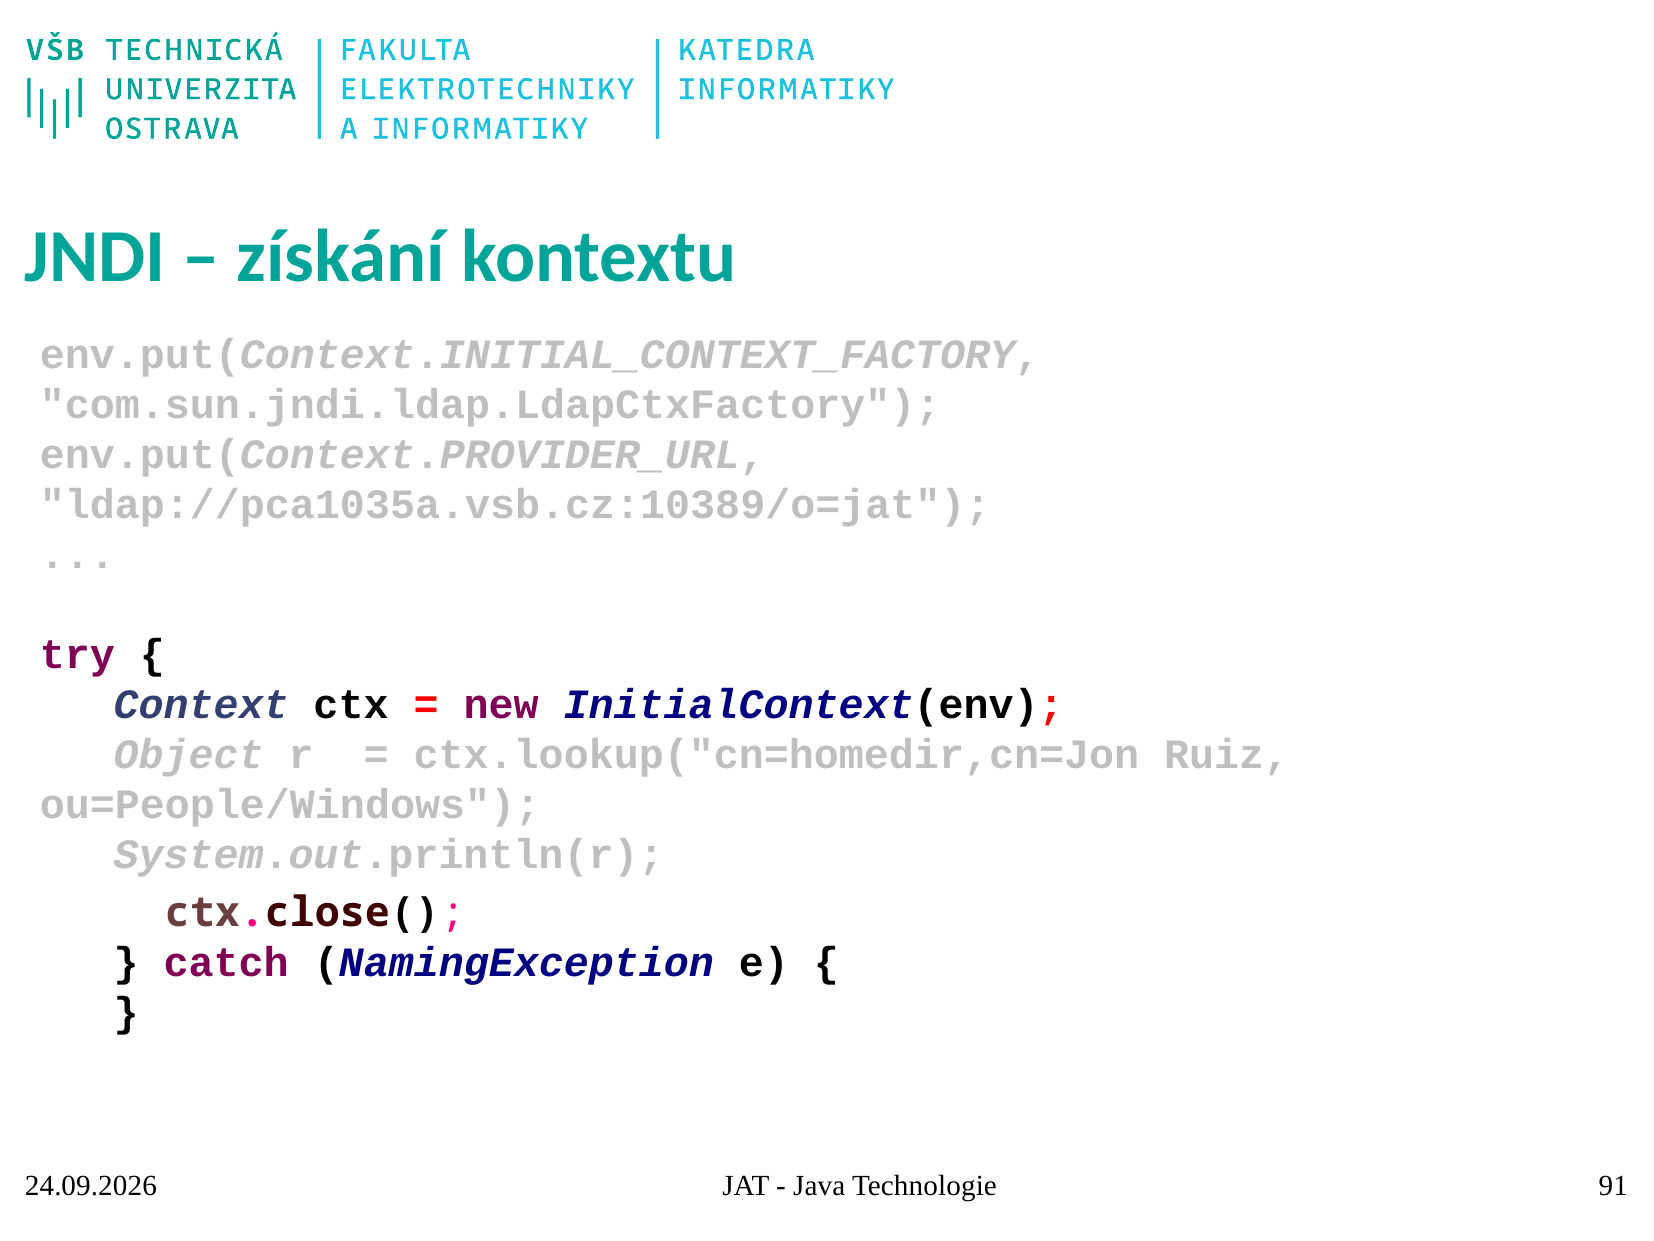

# JNDI – získání kontextu
env.put(Context.INITIAL_CONTEXT_FACTORY,
"com.sun.jndi.ldap.LdapCtxFactory");
env.put(Context.PROVIDER_URL,
"ldap://pca1035a.vsb.cz:10389/o=jat");
...
try {
	Context ctx = new InitialContext(env);
	Object r = ctx.lookup("cn=homedir,cn=Jon Ruiz, ou=People/Windows");
	System.out.println(r);
 ctx.close();
	} catch (NamingException e) {
	}
JAT - Java Technologie
91